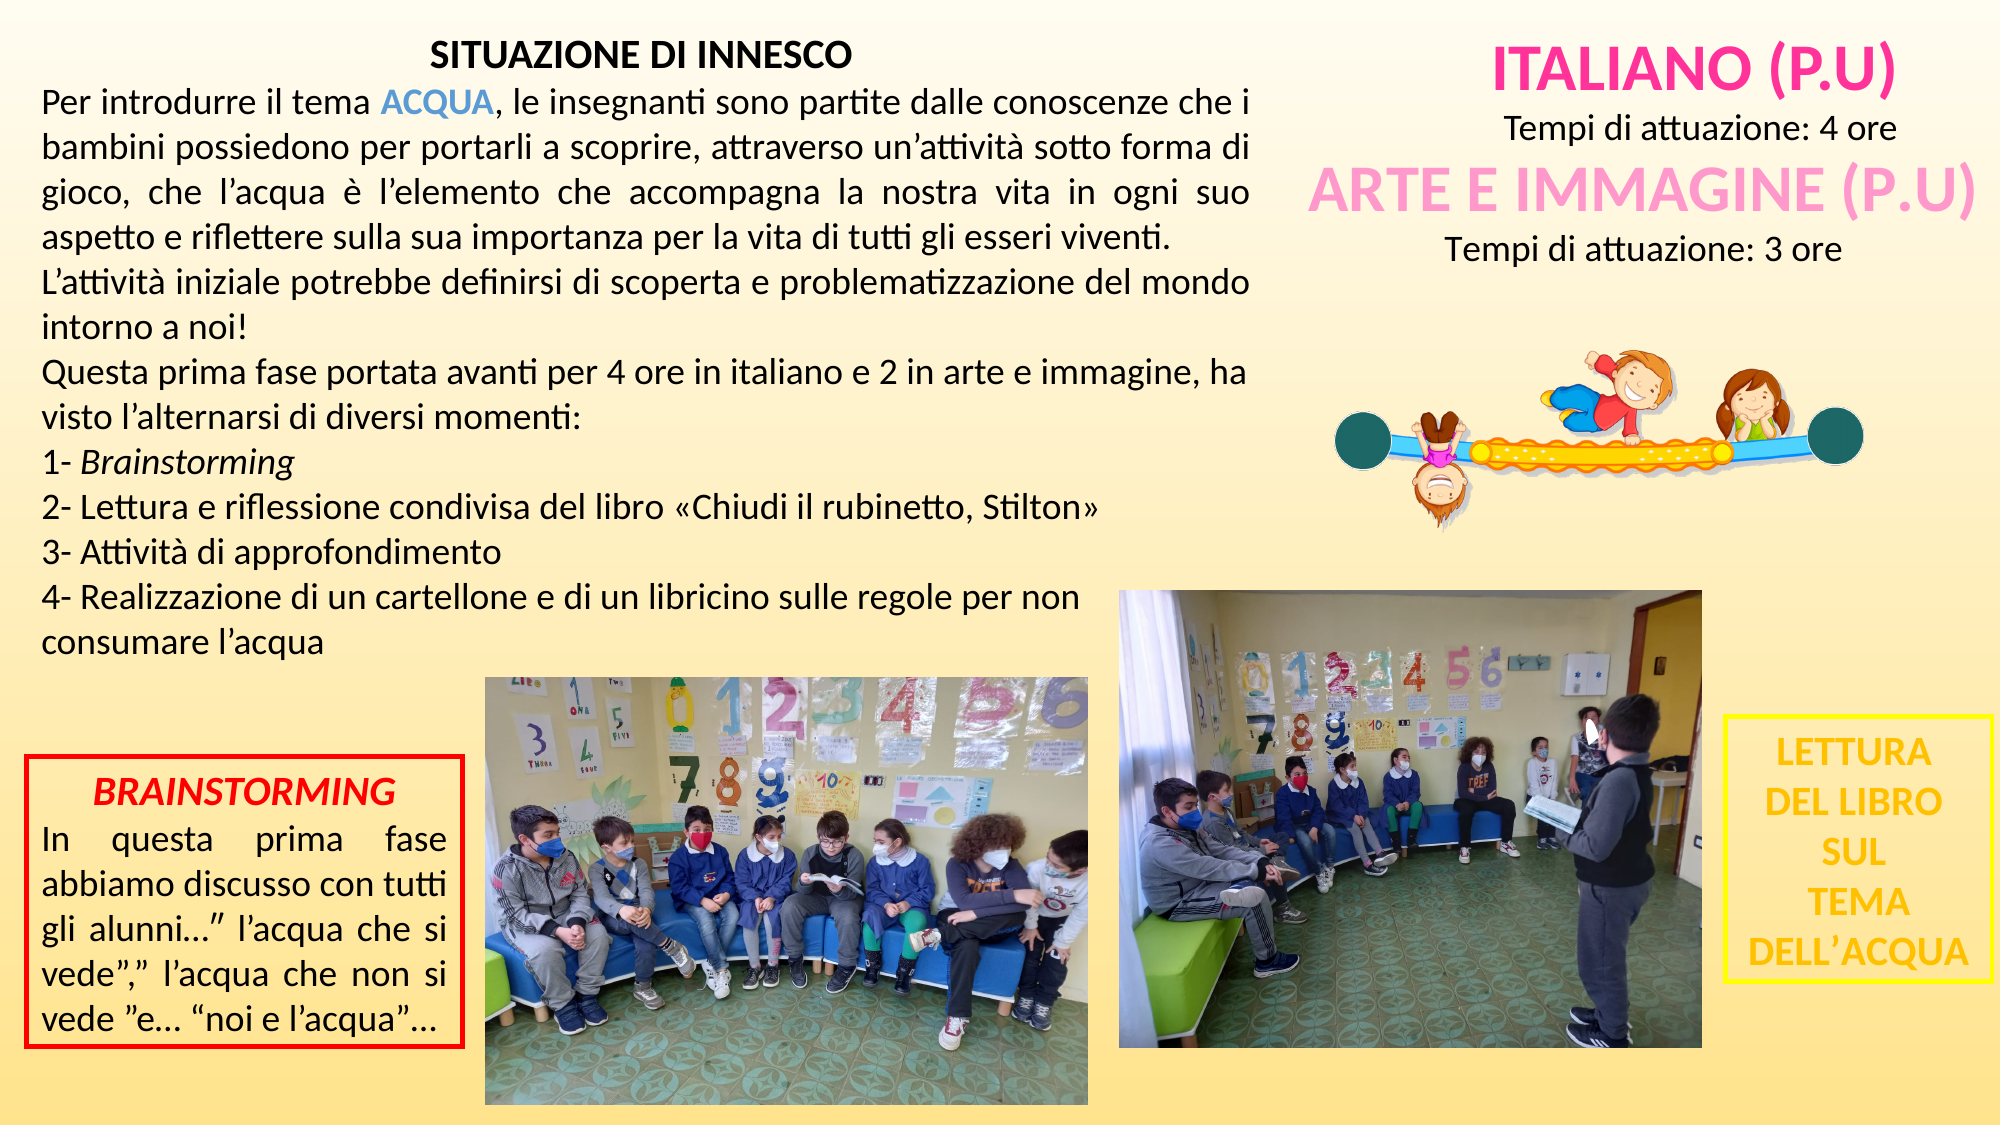

#
ITALIANO (P.U)
Tempi di attuazione: 4 ore
SITUAZIONE DI INNESCO
Per introdurre il tema ACQUA, le insegnanti sono partite dalle conoscenze che i bambini possiedono per portarli a scoprire, attraverso un’attività sotto forma di gioco, che l’acqua è l’elemento che accompagna la nostra vita in ogni suo aspetto e riflettere sulla sua importanza per la vita di tutti gli esseri viventi.
L’attività iniziale potrebbe definirsi di scoperta e problematizzazione del mondo intorno a noi!
Questa prima fase portata avanti per 4 ore in italiano e 2 in arte e immagine, ha visto l’alternarsi di diversi momenti:
1- Brainstorming
2- Lettura e riflessione condivisa del libro «Chiudi il rubinetto, Stilton»
3- Attività di approfondimento
4- Realizzazione di un cartellone e di un libricino sulle regole per non consumare l’acqua
ARTE E IMMAGINE (P.U)
Tempi di attuazione: 3 ore
LETTURA
DEL LIBRO
SUL
TEMA DELL’ACQUA
BRAINSTORMING
In questa prima fase abbiamo discusso con tutti gli alunni…″ l’acqua che si vede”,” l’acqua che non si vede ”e… “noi e l’acqua”…